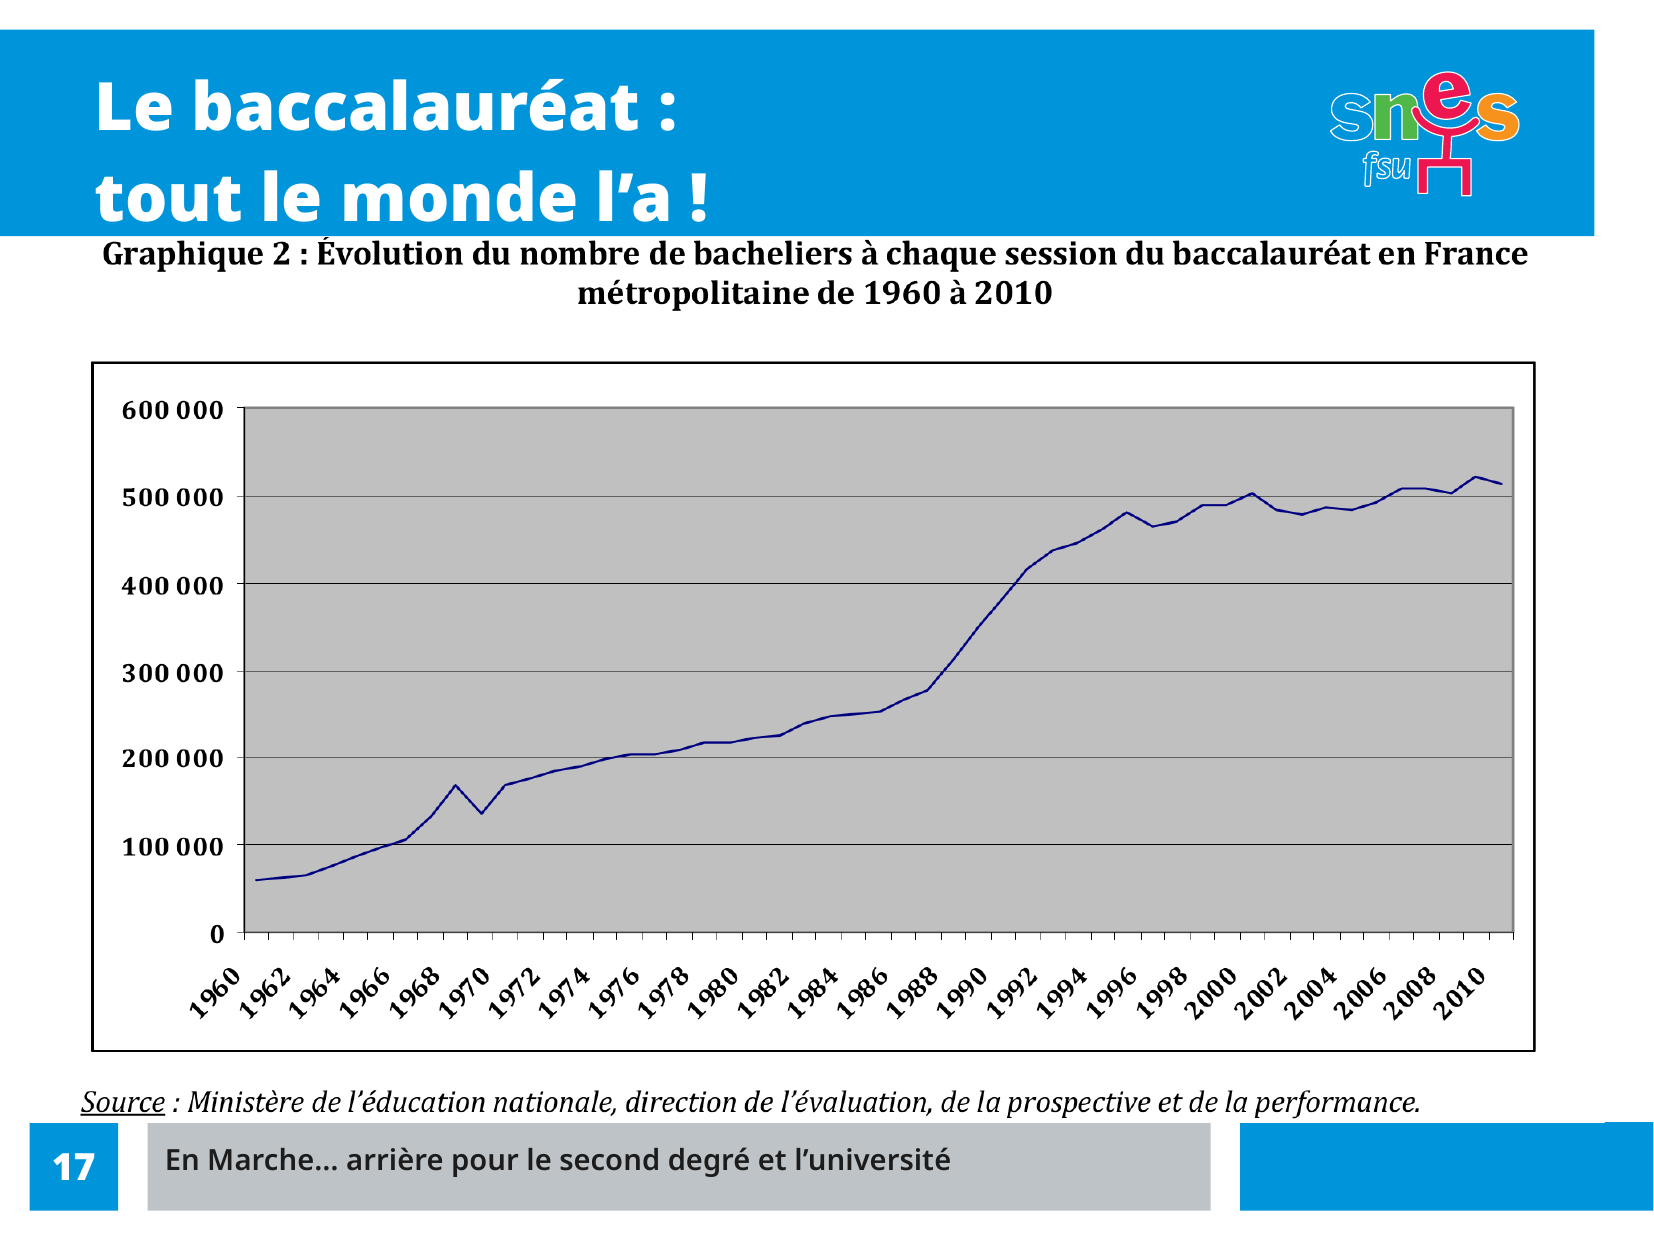

# Le baccalauréat : tout le monde l’a !
17
En Marche… arrière pour le second degré et l’université